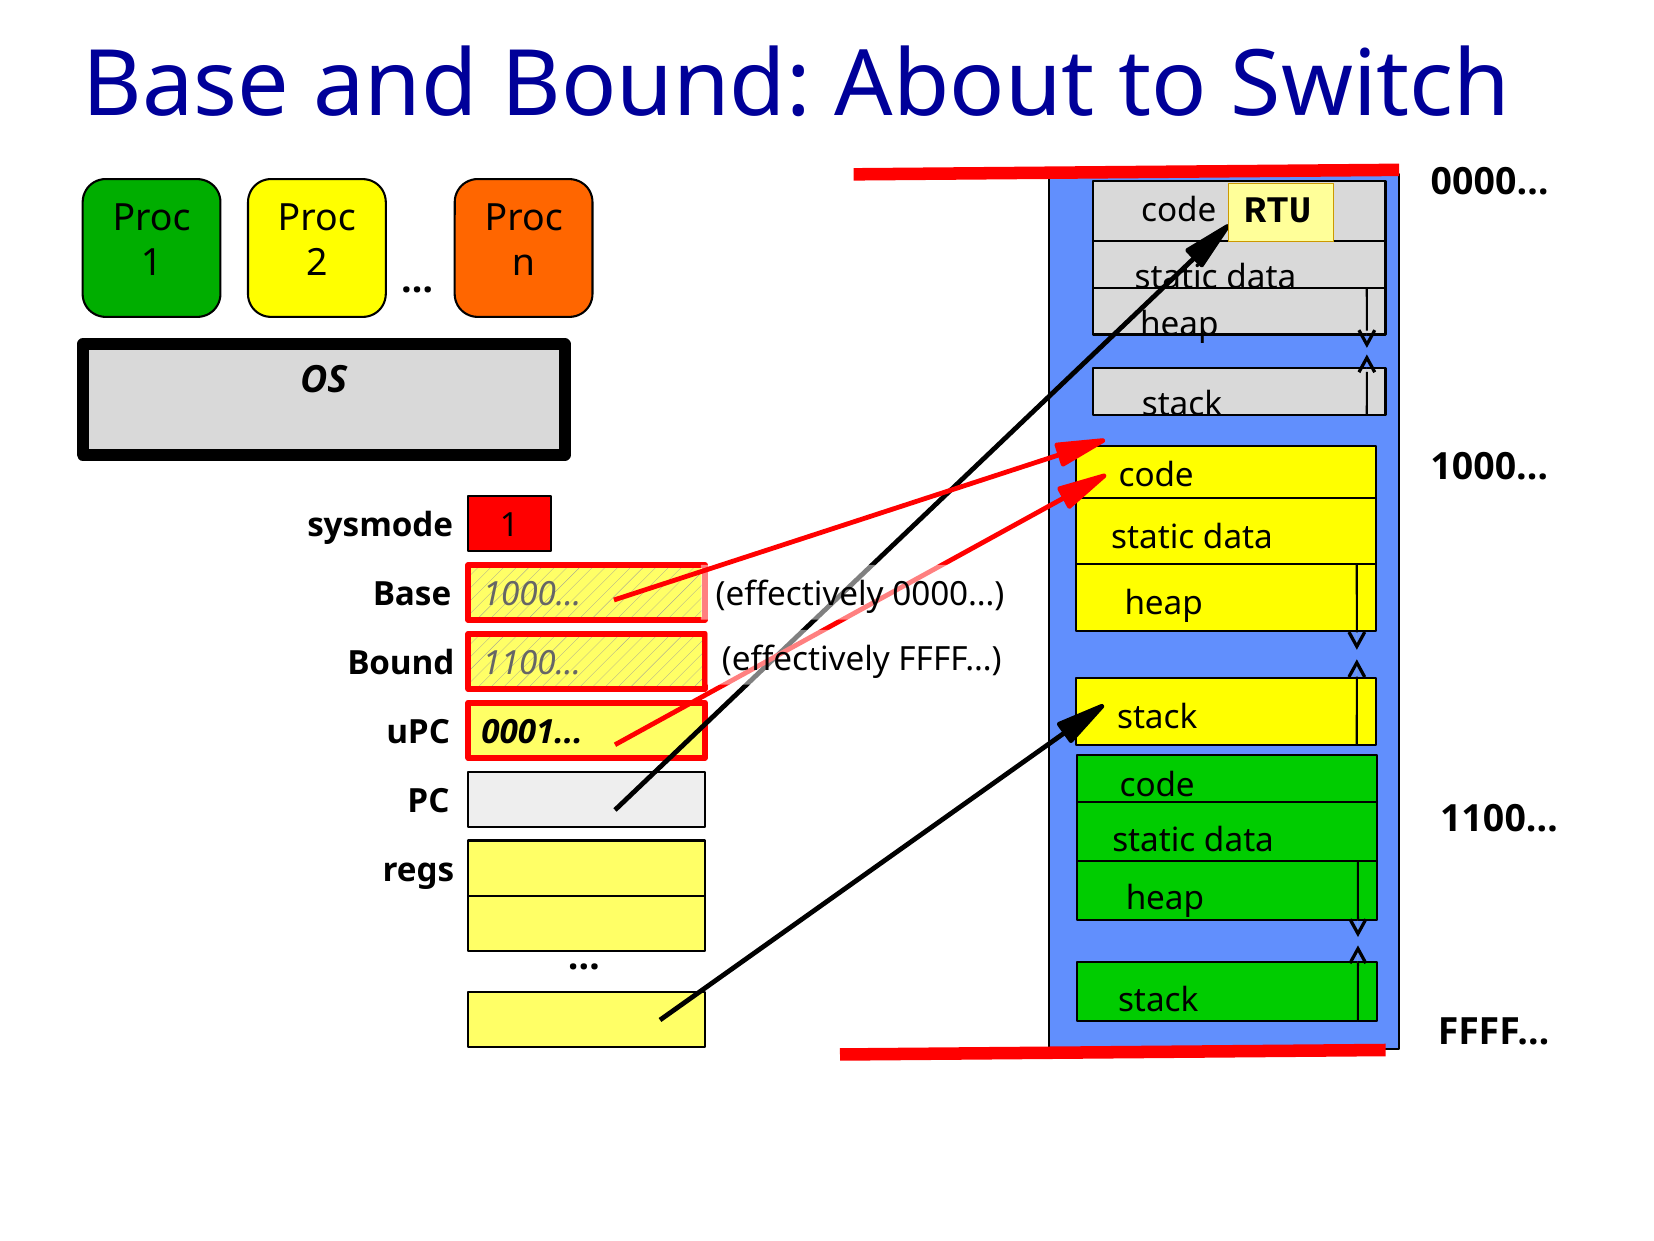

# Base and Bound: About to Switch
0000…
Proc 1
Proc 2
Proc n
code
static data
heap
stack
RTU
…
OS
1000…
code
static data
heap
stack
sysmode
1
Base
1000...
(effectively 0000…)
(effectively FFFF…)
Bound
1100...
uPC
0001...
code
static data
heap
stack
PC
1100…
regs
…
FFFF…